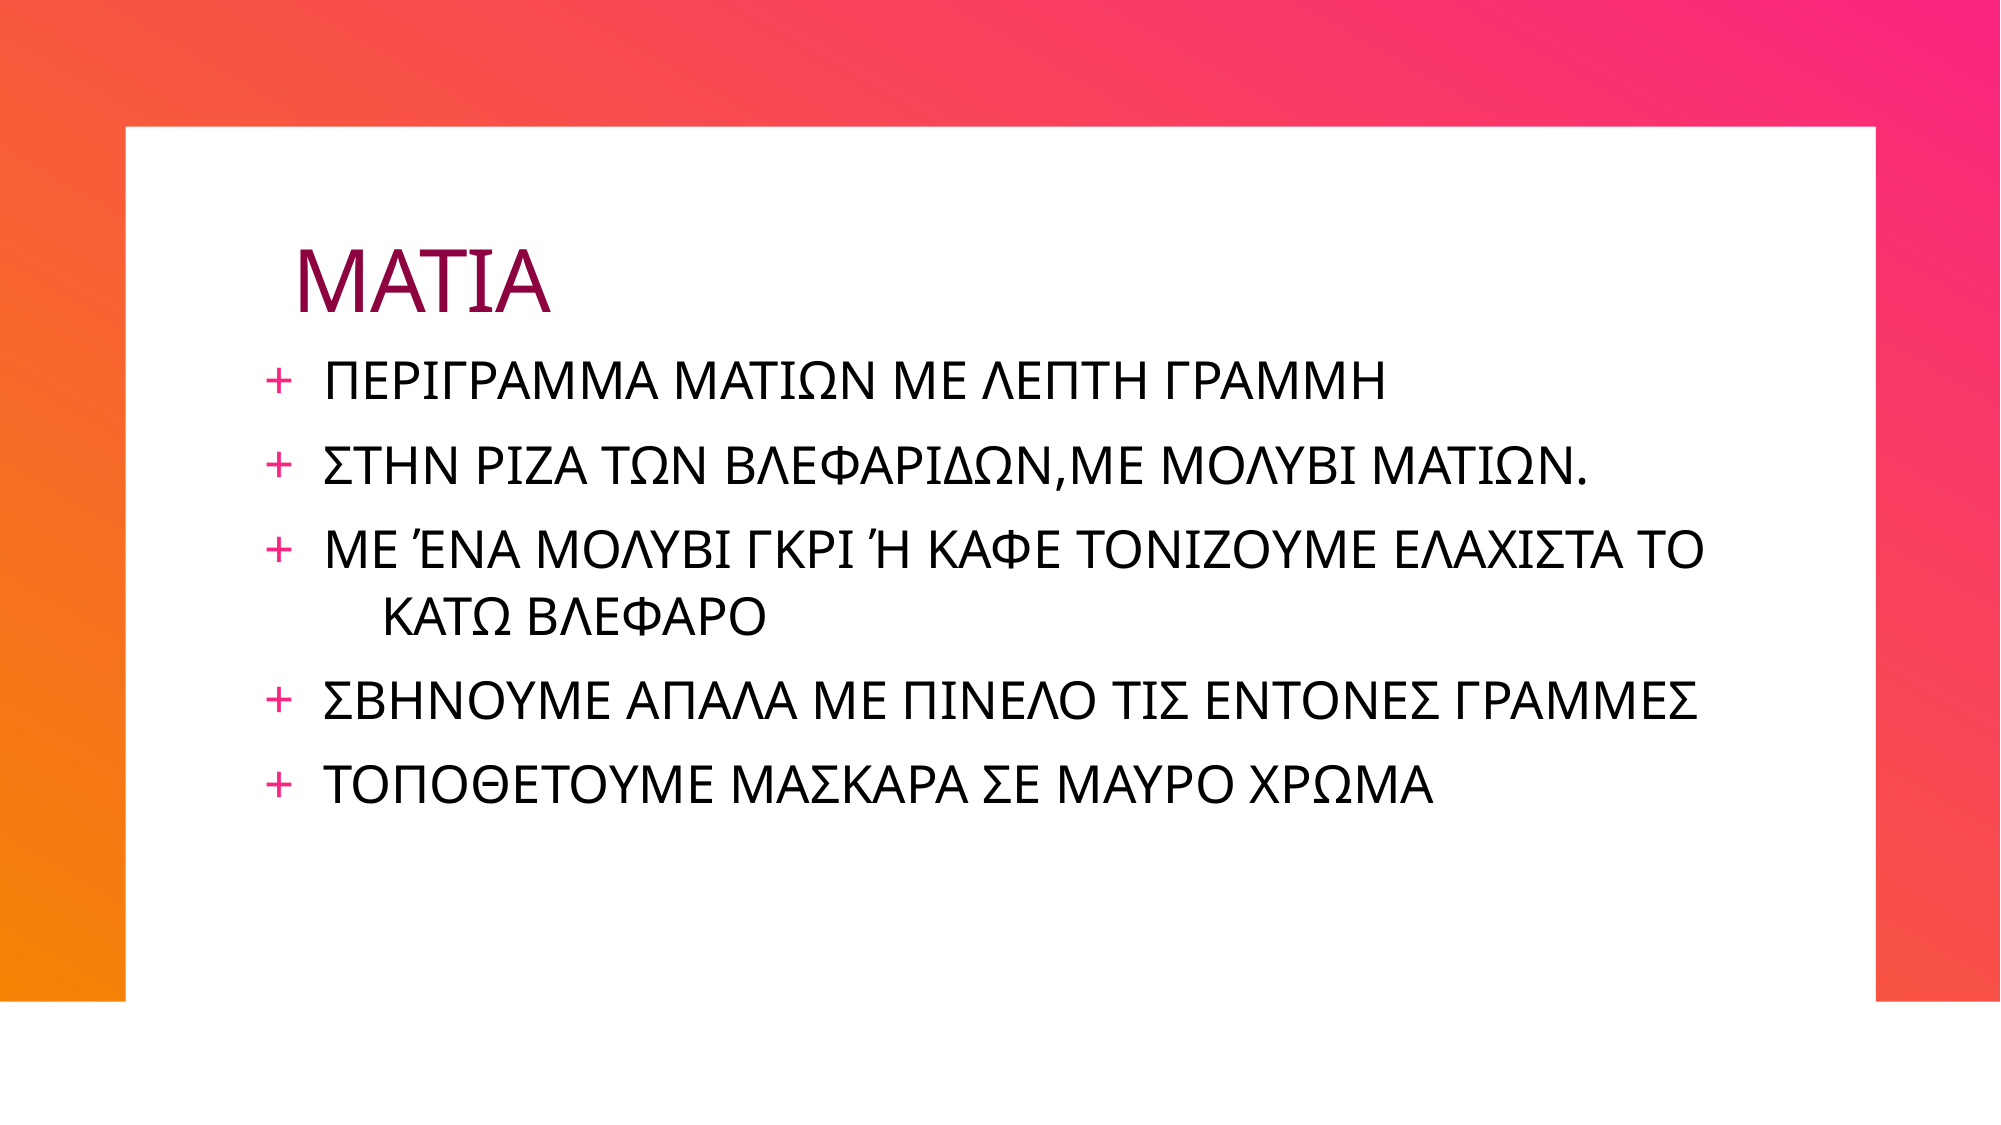

# ΜΑΤΙΑ
ΠΕΡΙΓΡΑΜΜΑ ΜΑΤΙΩΝ ΜΕ ΛΕΠΤΗ ΓΡΑΜΜΗ
ΣΤΗΝ ΡΙΖΑ ΤΩΝ ΒΛΕΦΑΡΙΔΩΝ,ΜΕ ΜΟΛΥΒΙ ΜΑΤΙΩΝ.
ΜΕ ΈΝΑ ΜΟΛΥΒΙ ΓΚΡΙ Ή ΚΑΦΕ ΤΟΝΙΖΟΥΜΕ ΕΛΑΧΙΣΤΑ ΤΟ ΚΑΤΩ ΒΛΕΦΑΡΟ
ΣΒΗΝΟΥΜΕ ΑΠΑΛΑ ΜΕ ΠΙΝΕΛΟ ΤΙΣ ΕΝΤΟΝΕΣ ΓΡΑΜΜΕΣ
ΤΟΠΟΘΕΤΟΥΜΕ ΜΑΣΚΑΡΑ ΣΕ ΜΑΥΡΟ ΧΡΩΜΑ